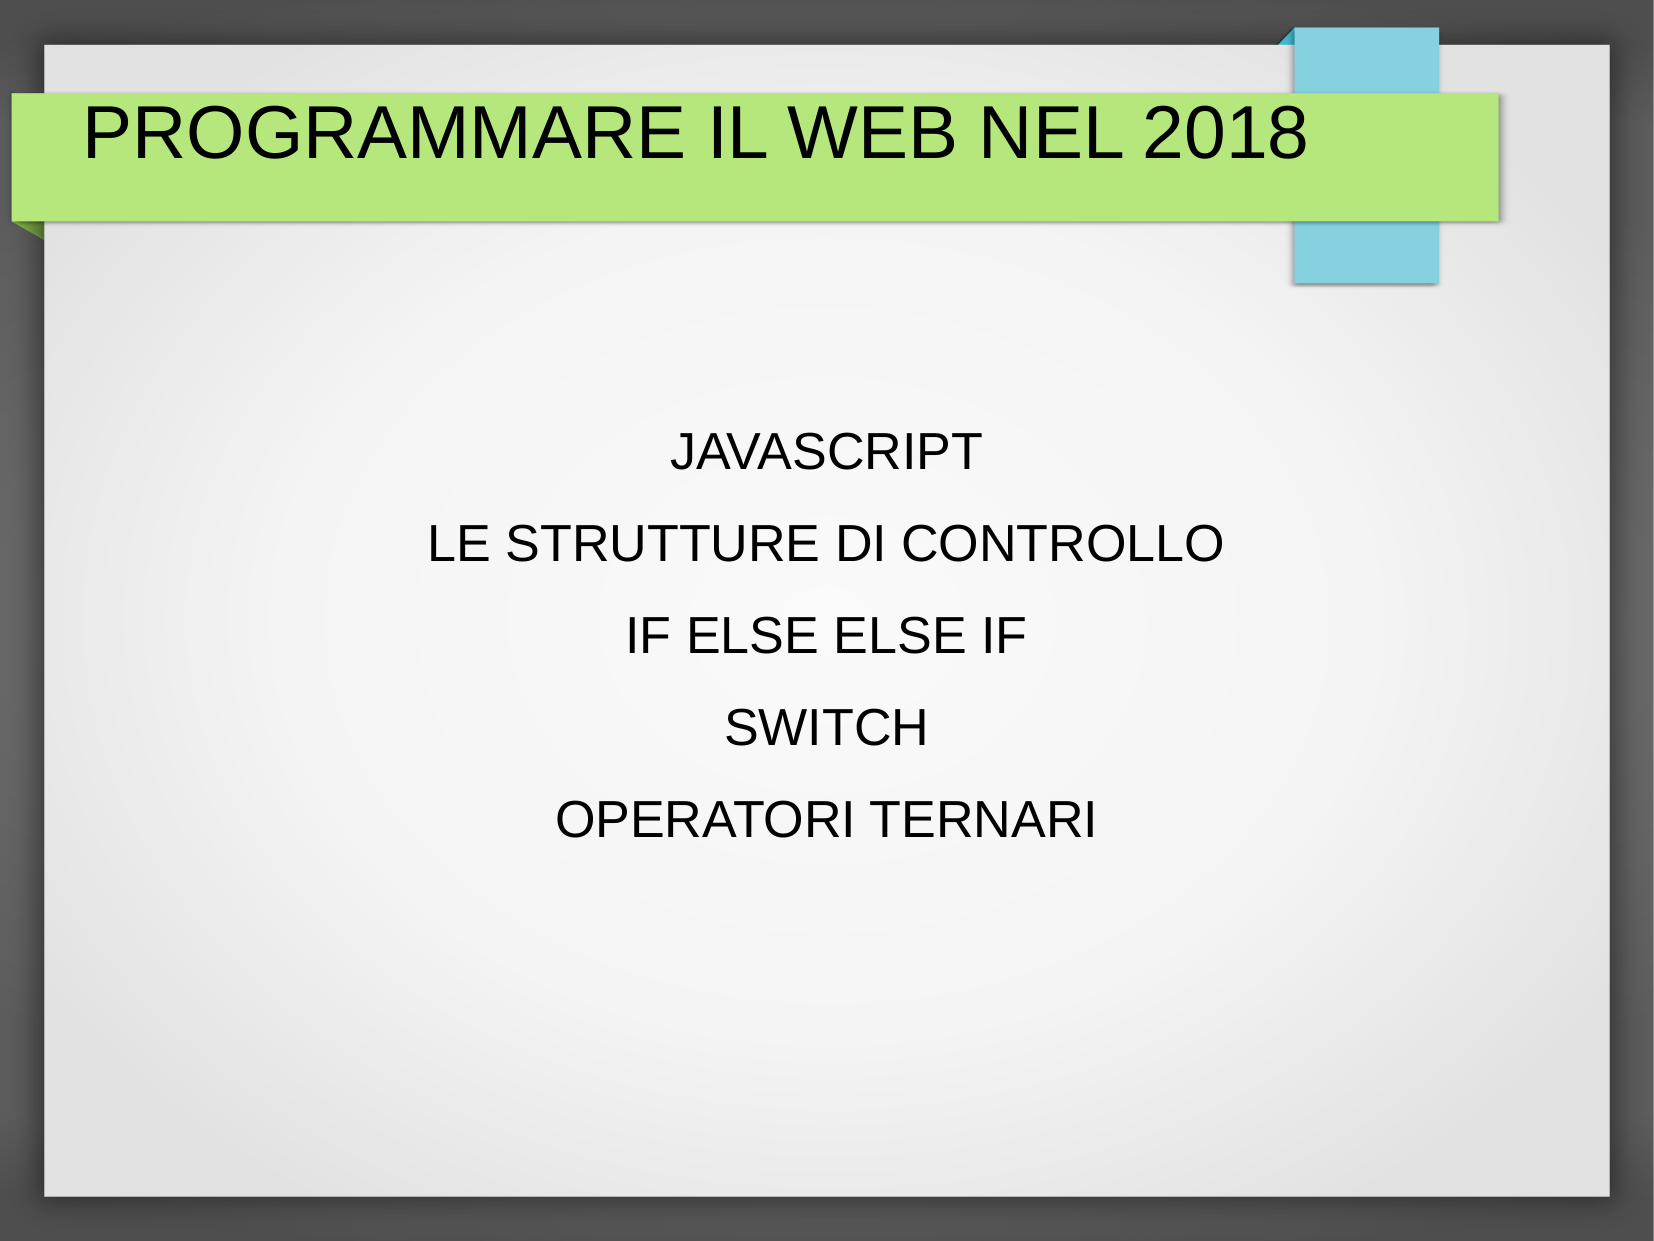

# PROGRAMMARE IL WEB NEL 2018
JAVASCRIPT
LE STRUTTURE DI CONTROLLO
IF ELSE ELSE IF
SWITCH
OPERATORI TERNARI